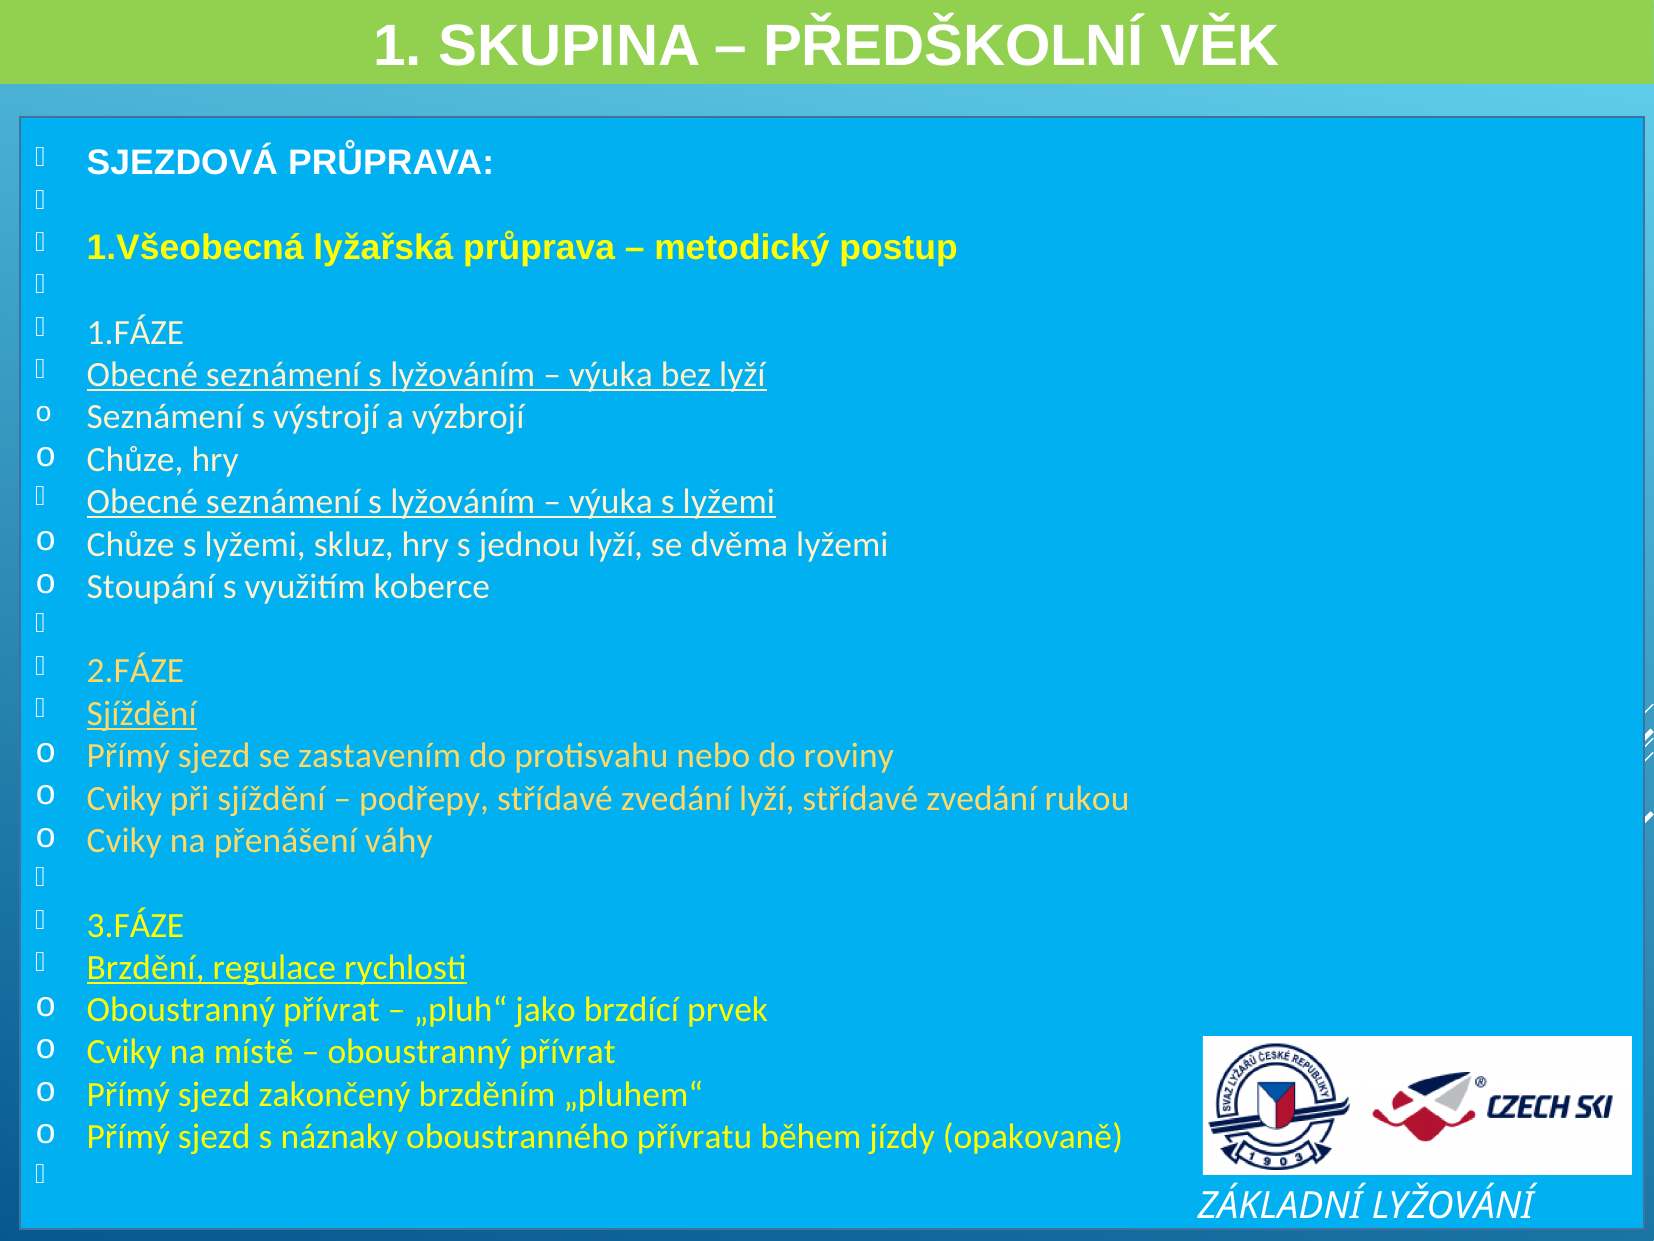

# 1. Skupina – předškolní věk
SJEZDOVÁ PRŮPRAVA:
1.Všeobecná lyžařská průprava – metodický postup
1.FÁZE
Obecné seznámení s lyžováním – výuka bez lyží
Seznámení s výstrojí a výzbrojí
Chůze, hry
Obecné seznámení s lyžováním – výuka s lyžemi
Chůze s lyžemi, skluz, hry s jednou lyží, se dvěma lyžemi
Stoupání s využitím koberce
2.FÁZE
Sjíždění
Přímý sjezd se zastavením do protisvahu nebo do roviny
Cviky při sjíždění – podřepy, střídavé zvedání lyží, střídavé zvedání rukou
Cviky na přenášení váhy
3.FÁZE
Brzdění, regulace rychlosti
Oboustranný přívrat – „pluh“ jako brzdící prvek
Cviky na místě – oboustranný přívrat
Přímý sjezd zakončený brzděním „pluhem“
Přímý sjezd s náznaky oboustranného přívratu během jízdy (opakovaně)
ZÁKLADNÍ LYŽOVÁNÍ